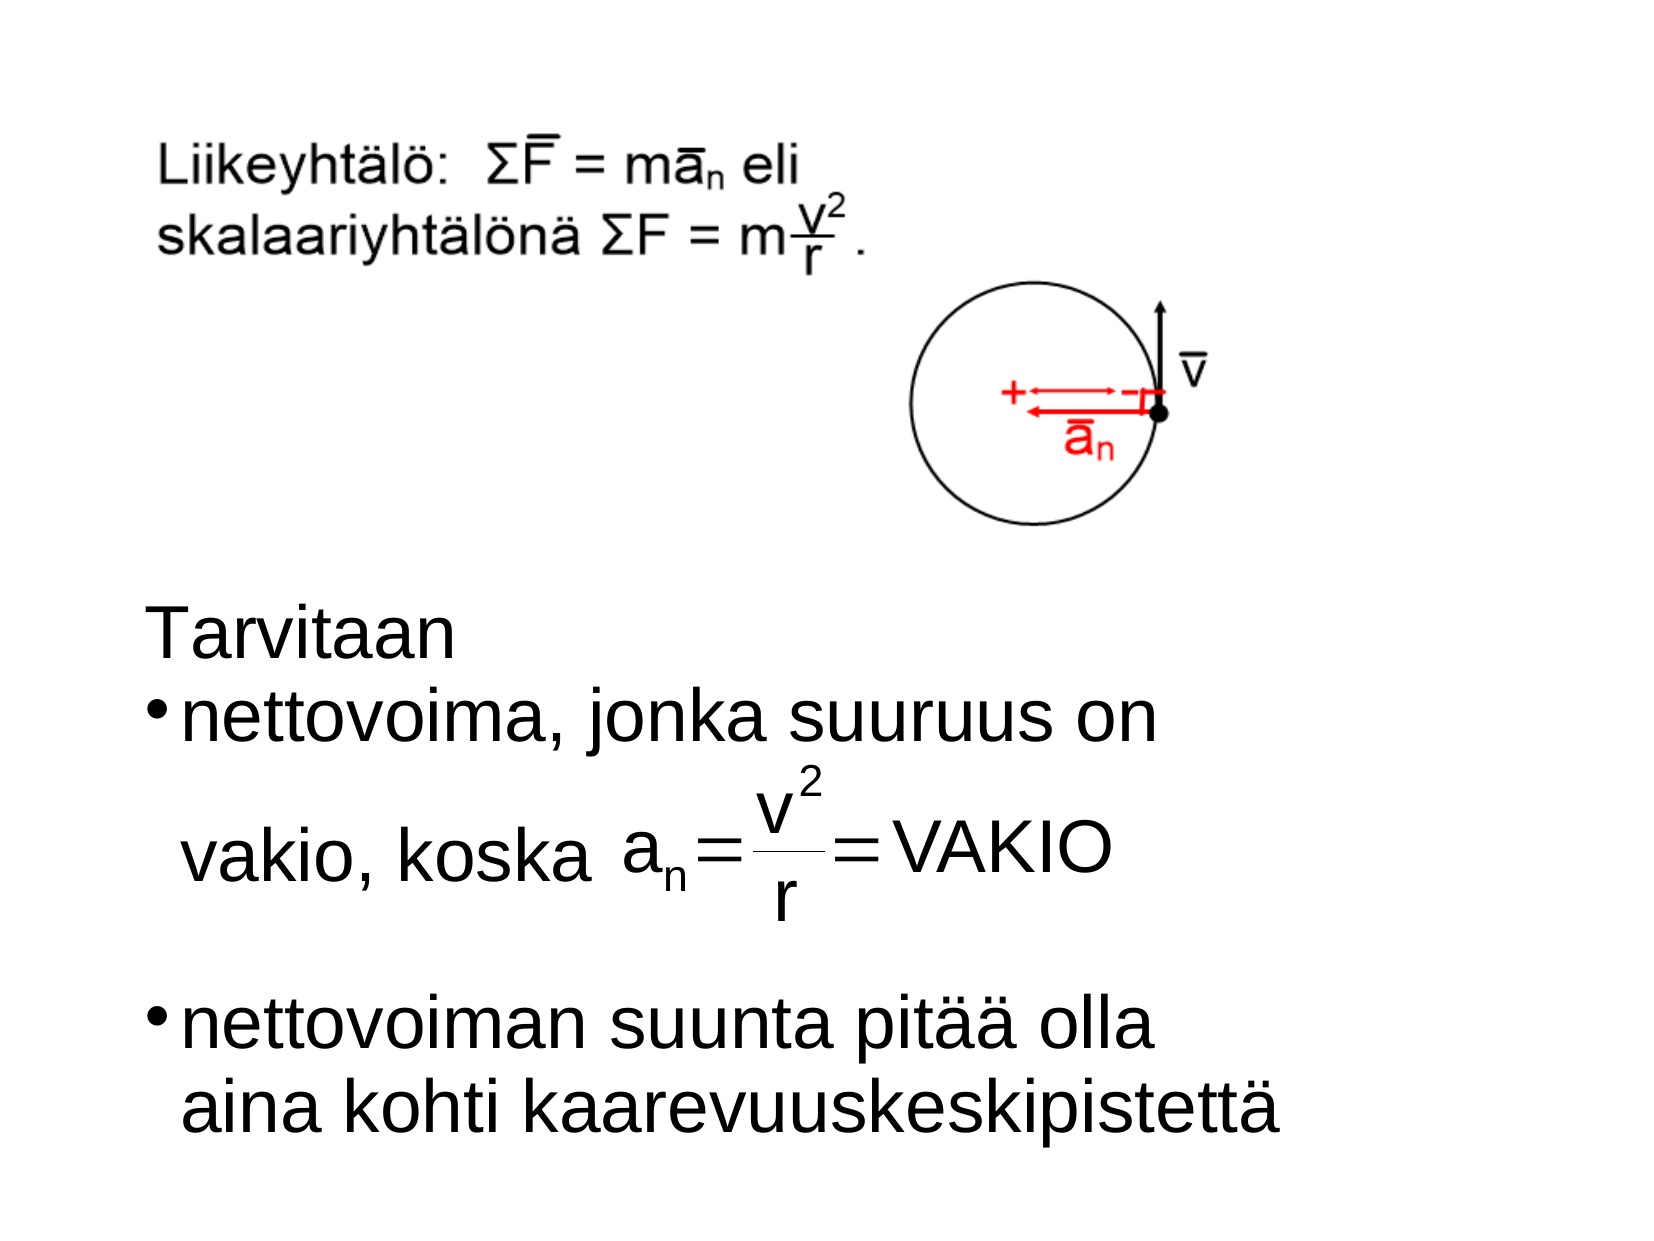

Tarvitaan
nettovoima, jonka suuruus on
vakio, koska
nettovoiman suunta pitää olla aina kohti kaarevuuskeskipistettä